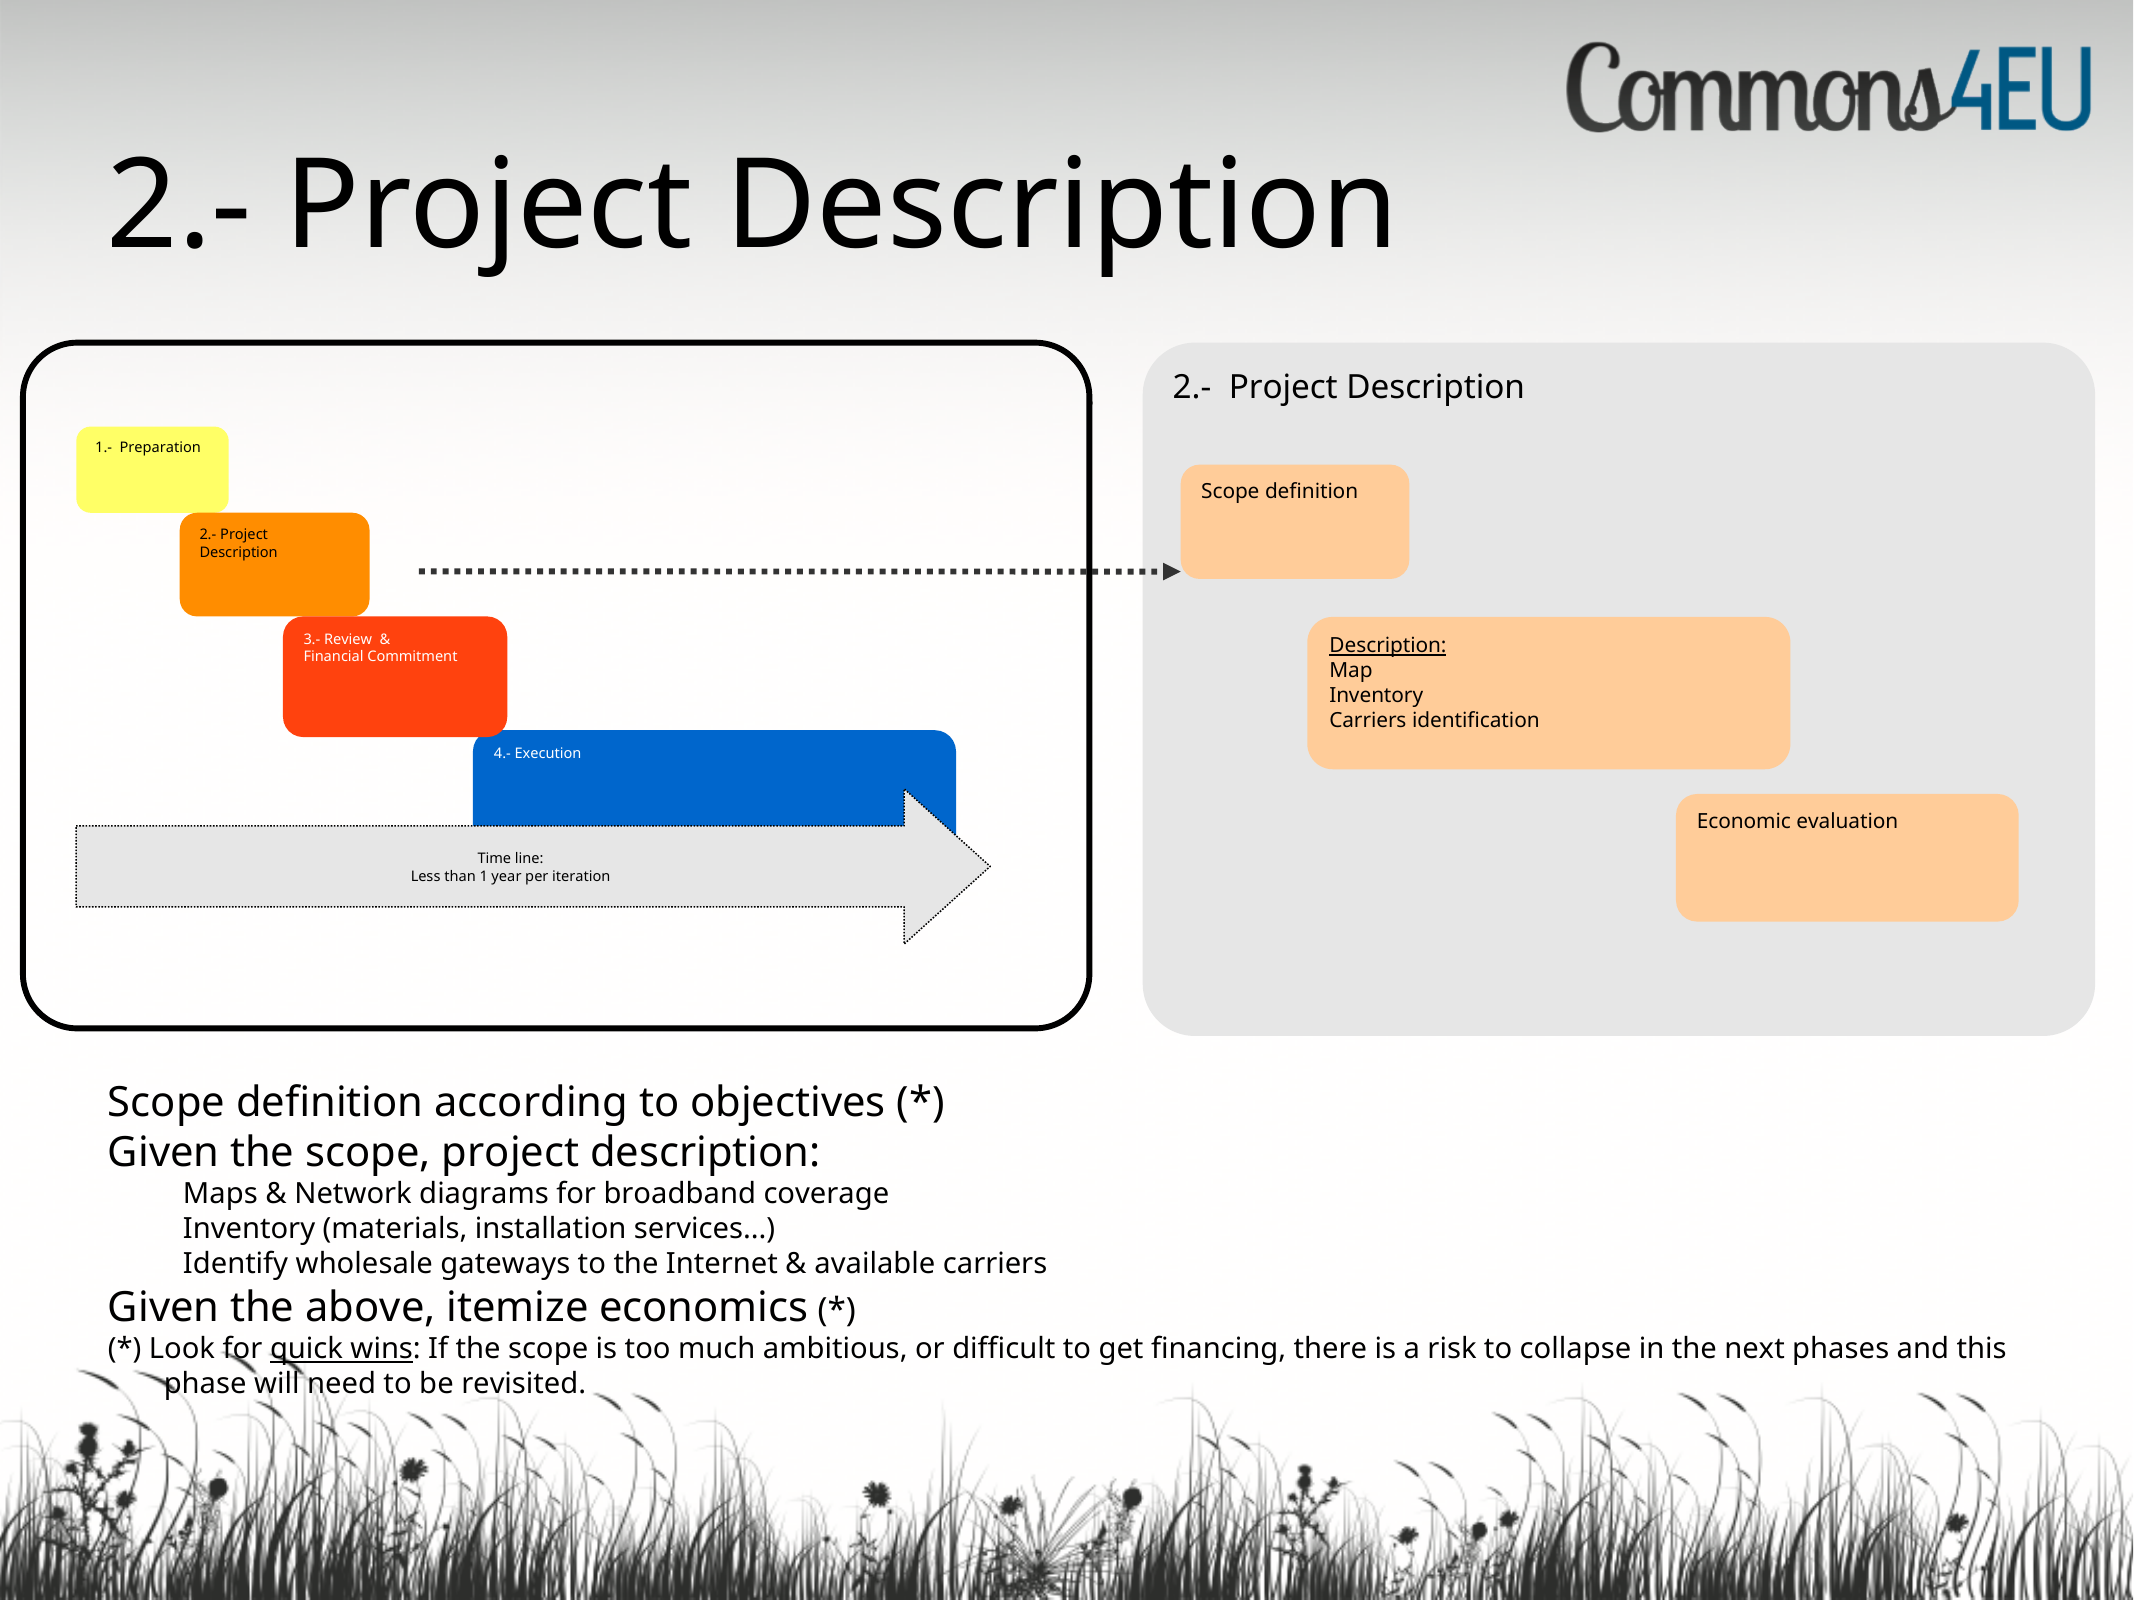

# 2.- Project Description
2.- Project Description
1.- Preparation
Scope definition
2.- Project Description
3.- Review &
Financial Commitment
Description:
Map
Inventory
Carriers identification
4.- Execution
Time line:
Less than 1 year per iteration
Economic evaluation
Scope definition according to objectives (*)
Given the scope, project description:
Maps & Network diagrams for broadband coverage
Inventory (materials, installation services...)
Identify wholesale gateways to the Internet & available carriers
Given the above, itemize economics (*)
(*) Look for quick wins: If the scope is too much ambitious, or difficult to get financing, there is a risk to collapse in the next phases and this phase will need to be revisited.